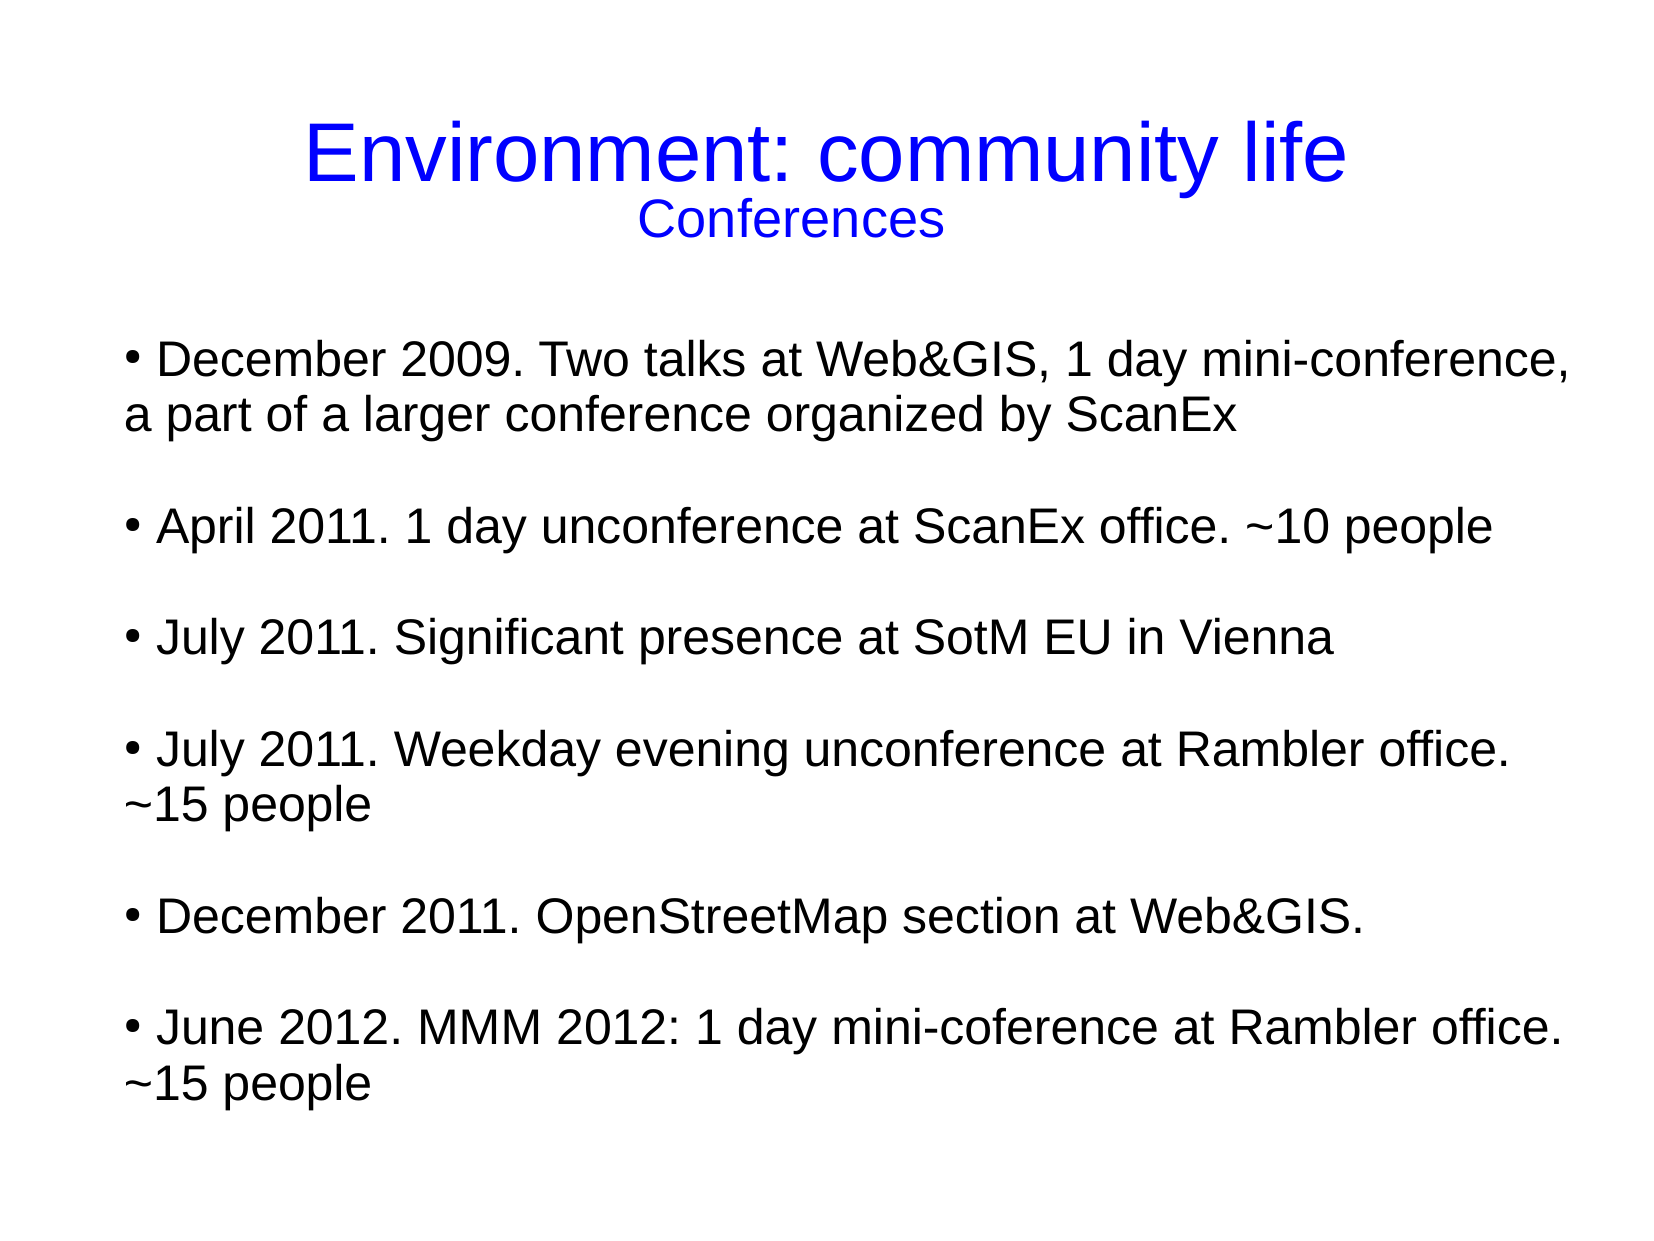

# Environment: community life
Conferences
 December 2009. Two talks at Web&GIS, 1 day mini-conference, a part of a larger conference organized by ScanEx
 April 2011. 1 day unconference at ScanEx office. ~10 people
 July 2011. Significant presence at SotM EU in Vienna
 July 2011. Weekday evening unconference at Rambler office. ~15 people
 December 2011. OpenStreetMap section at Web&GIS.
 June 2012. MMM 2012: 1 day mini-coference at Rambler office. ~15 people